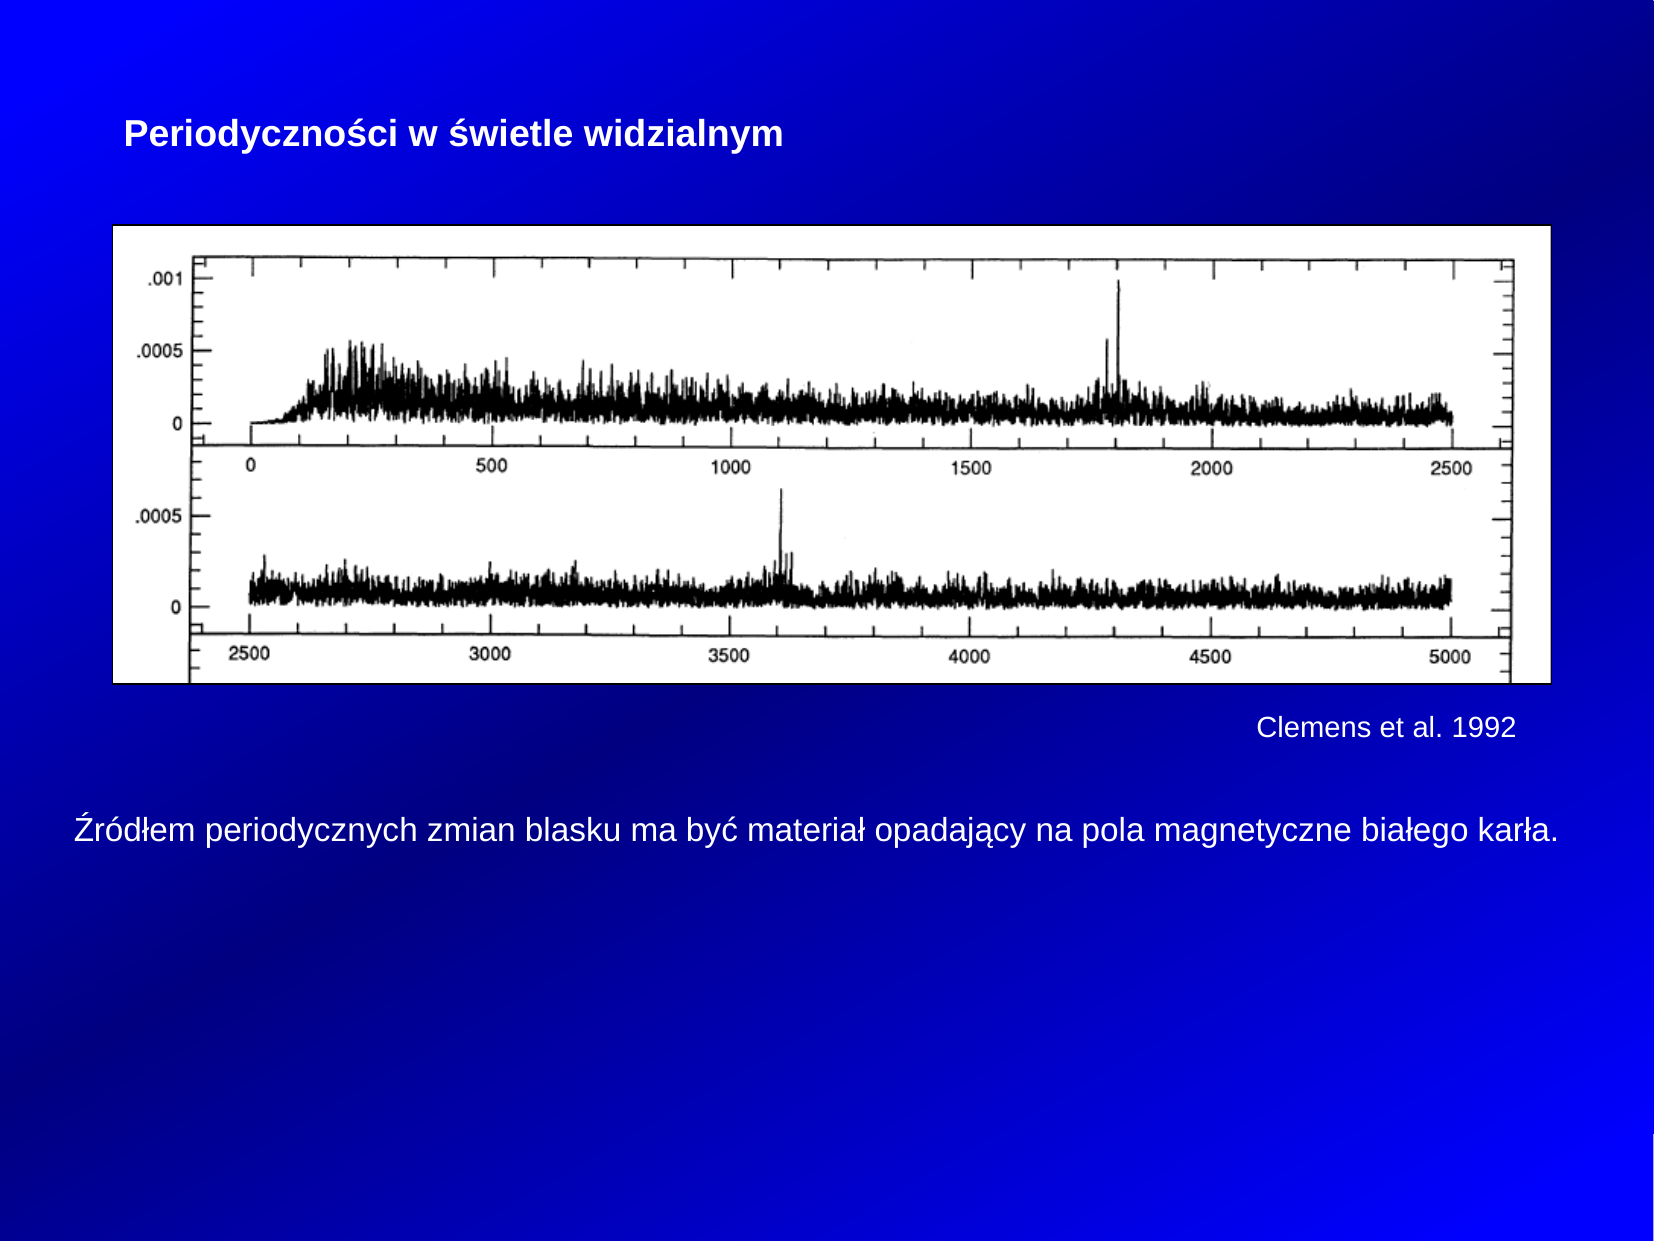

Periodyczności w świetle widzialnym
Clemens et al. 1992
Źródłem periodycznych zmian blasku ma być materiał opadający na pola magnetyczne białego karła.